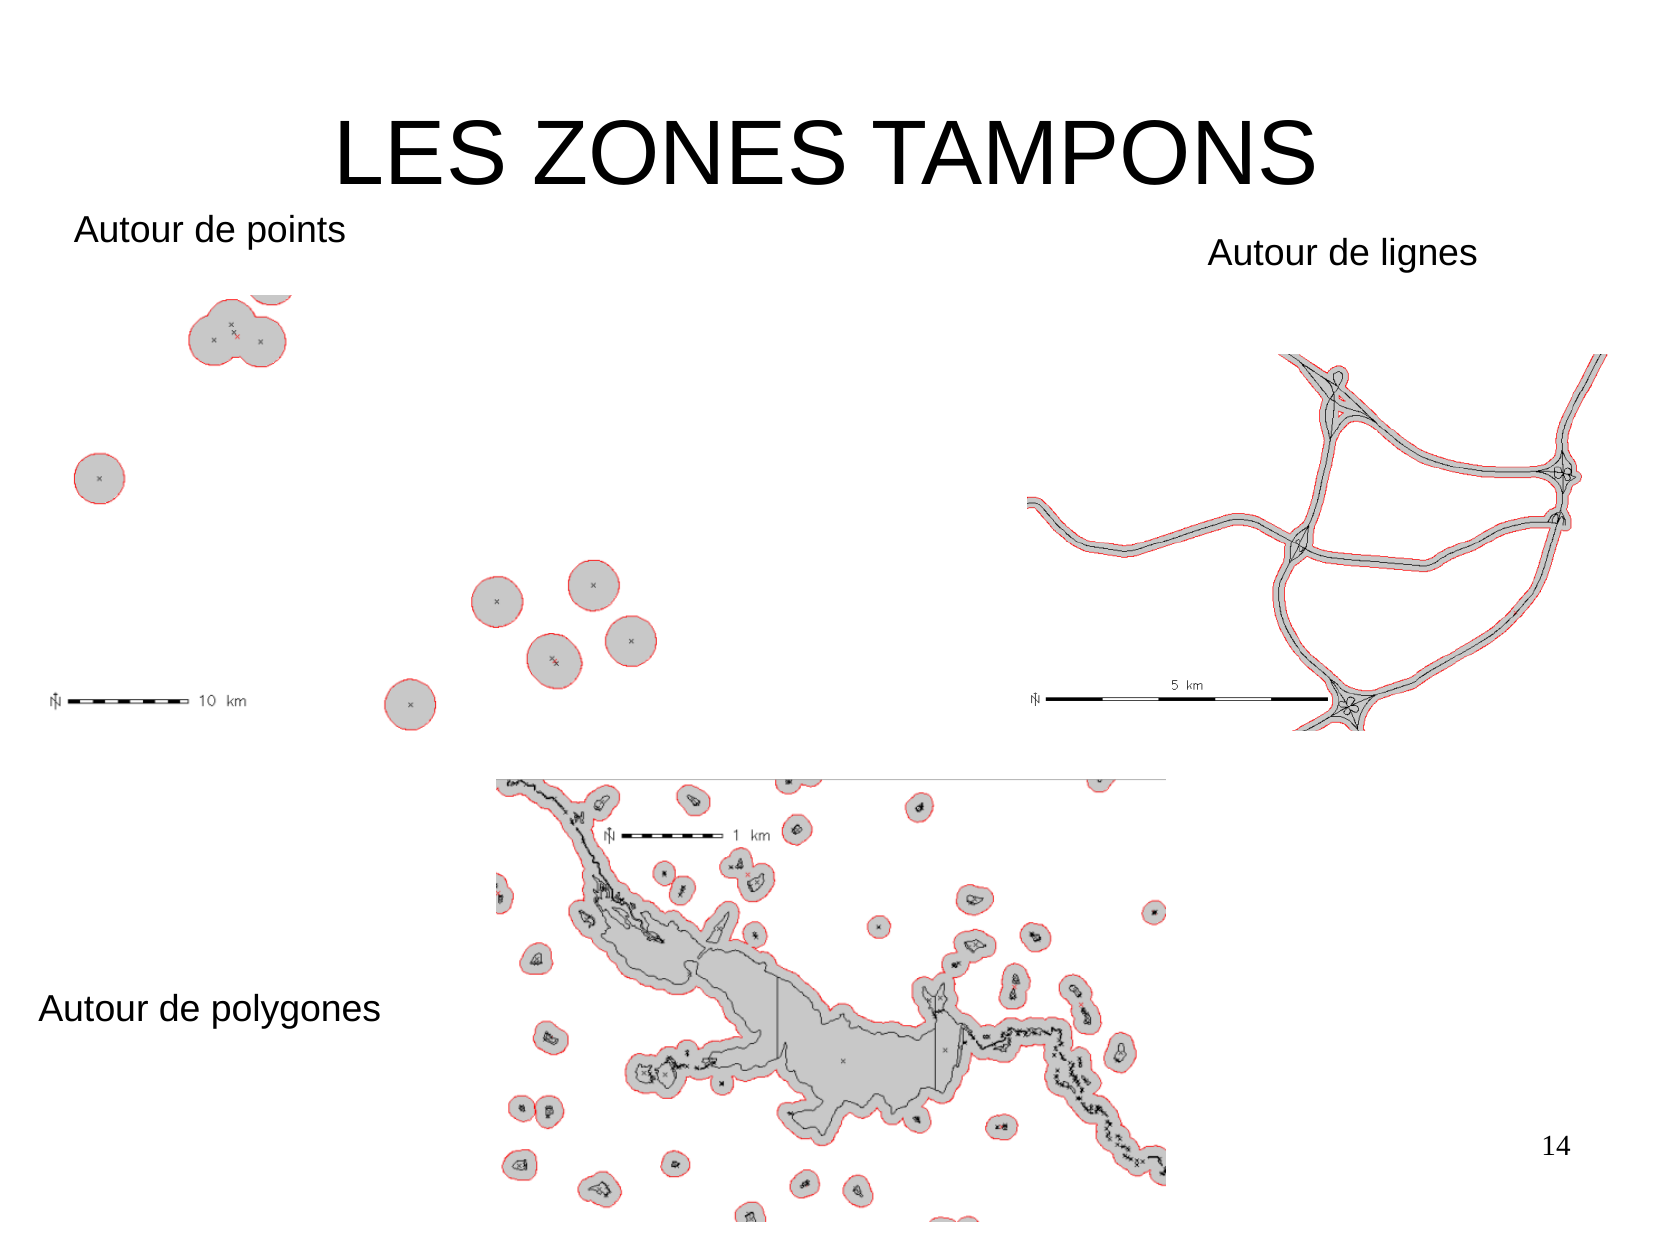

# LES ZONES TAMPONS
Autour de points
Autour de lignes
Autour de polygones
Stage SIG/ULB ARES 2019
14